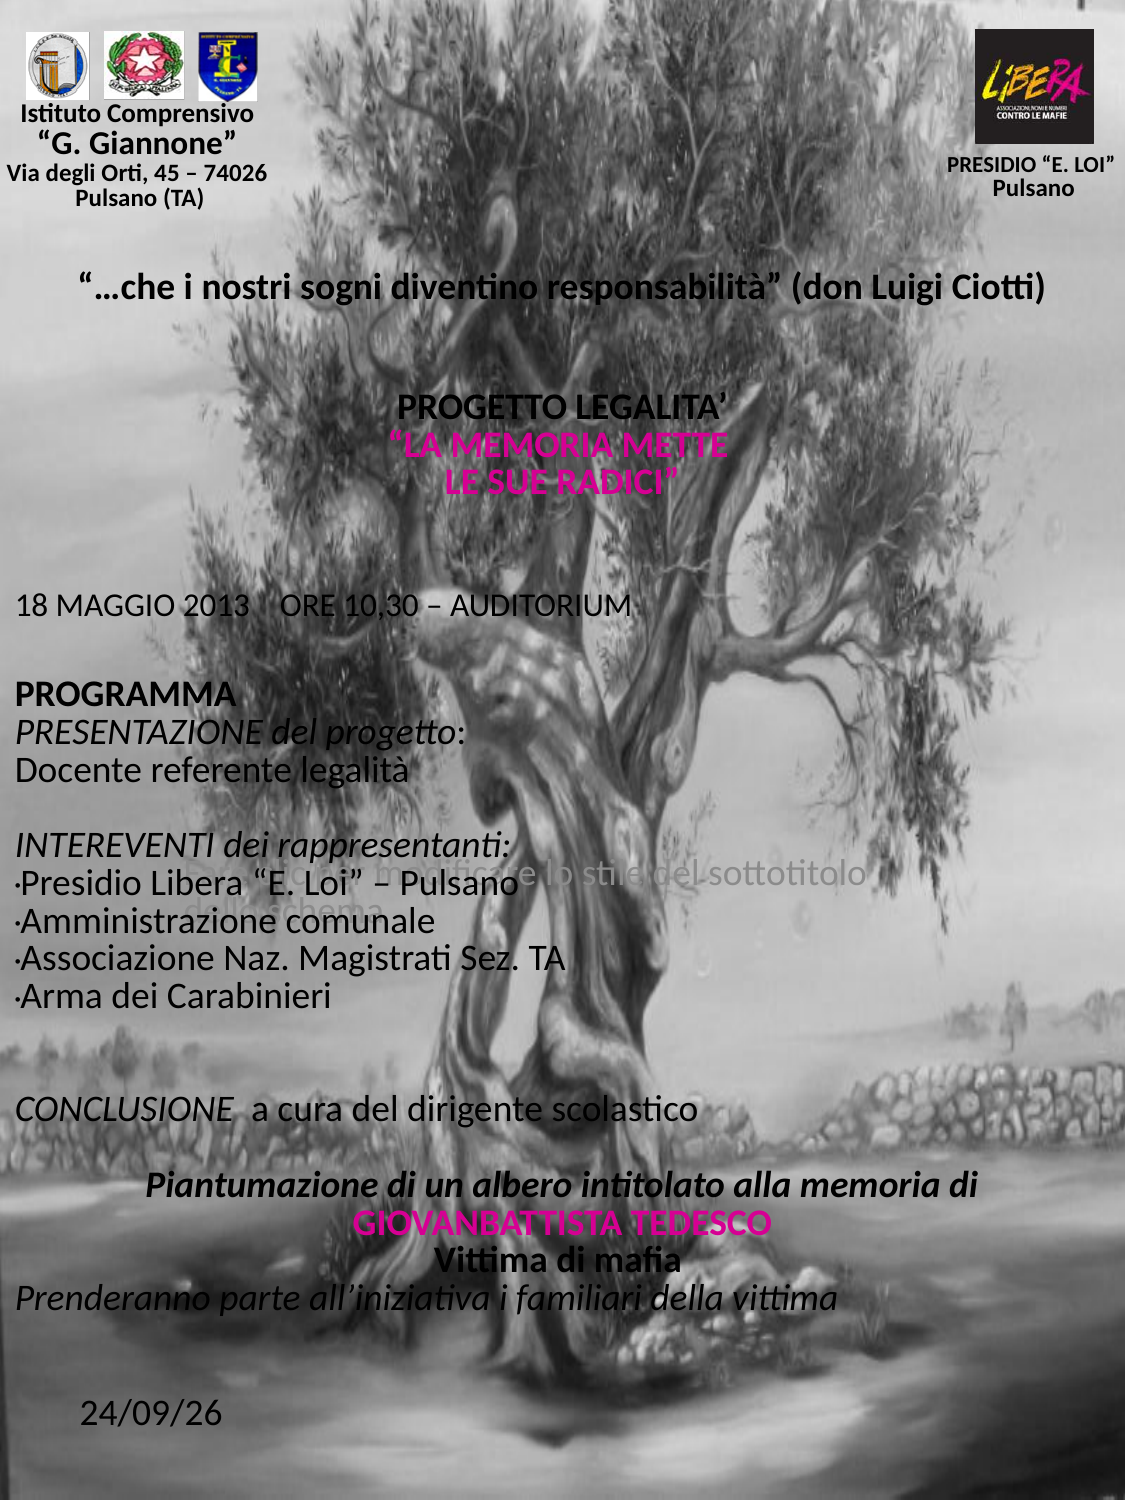

Istituto Comprensivo
“G. Giannone”
Via degli Orti, 45 – 74026
 Pulsano (TA)
PRESIDIO “E. LOI”
 Pulsano
“…che i nostri sogni diventino responsabilità” (don Luigi Ciotti)
PROGETTO LEGALITA’
“LA MEMORIA METTE
LE SUE RADICI”
18 MAGGIO 2013 ORE 10,30 – AUDITORIUM
PROGRAMMA
PRESENTAZIONE del progetto:
Docente referente legalità
INTEREVENTI dei rappresentanti:
Presidio Libera “E. Loi” – Pulsano
Amministrazione comunale
Associazione Naz. Magistrati Sez. TA
Arma dei Carabinieri
CONCLUSIONE a cura del dirigente scolastico
Piantumazione di un albero intitolato alla memoria di GIOVANBATTISTA TEDESCO
Vittima di mafia
Prenderanno parte all’iniziativa i familiari della vittima